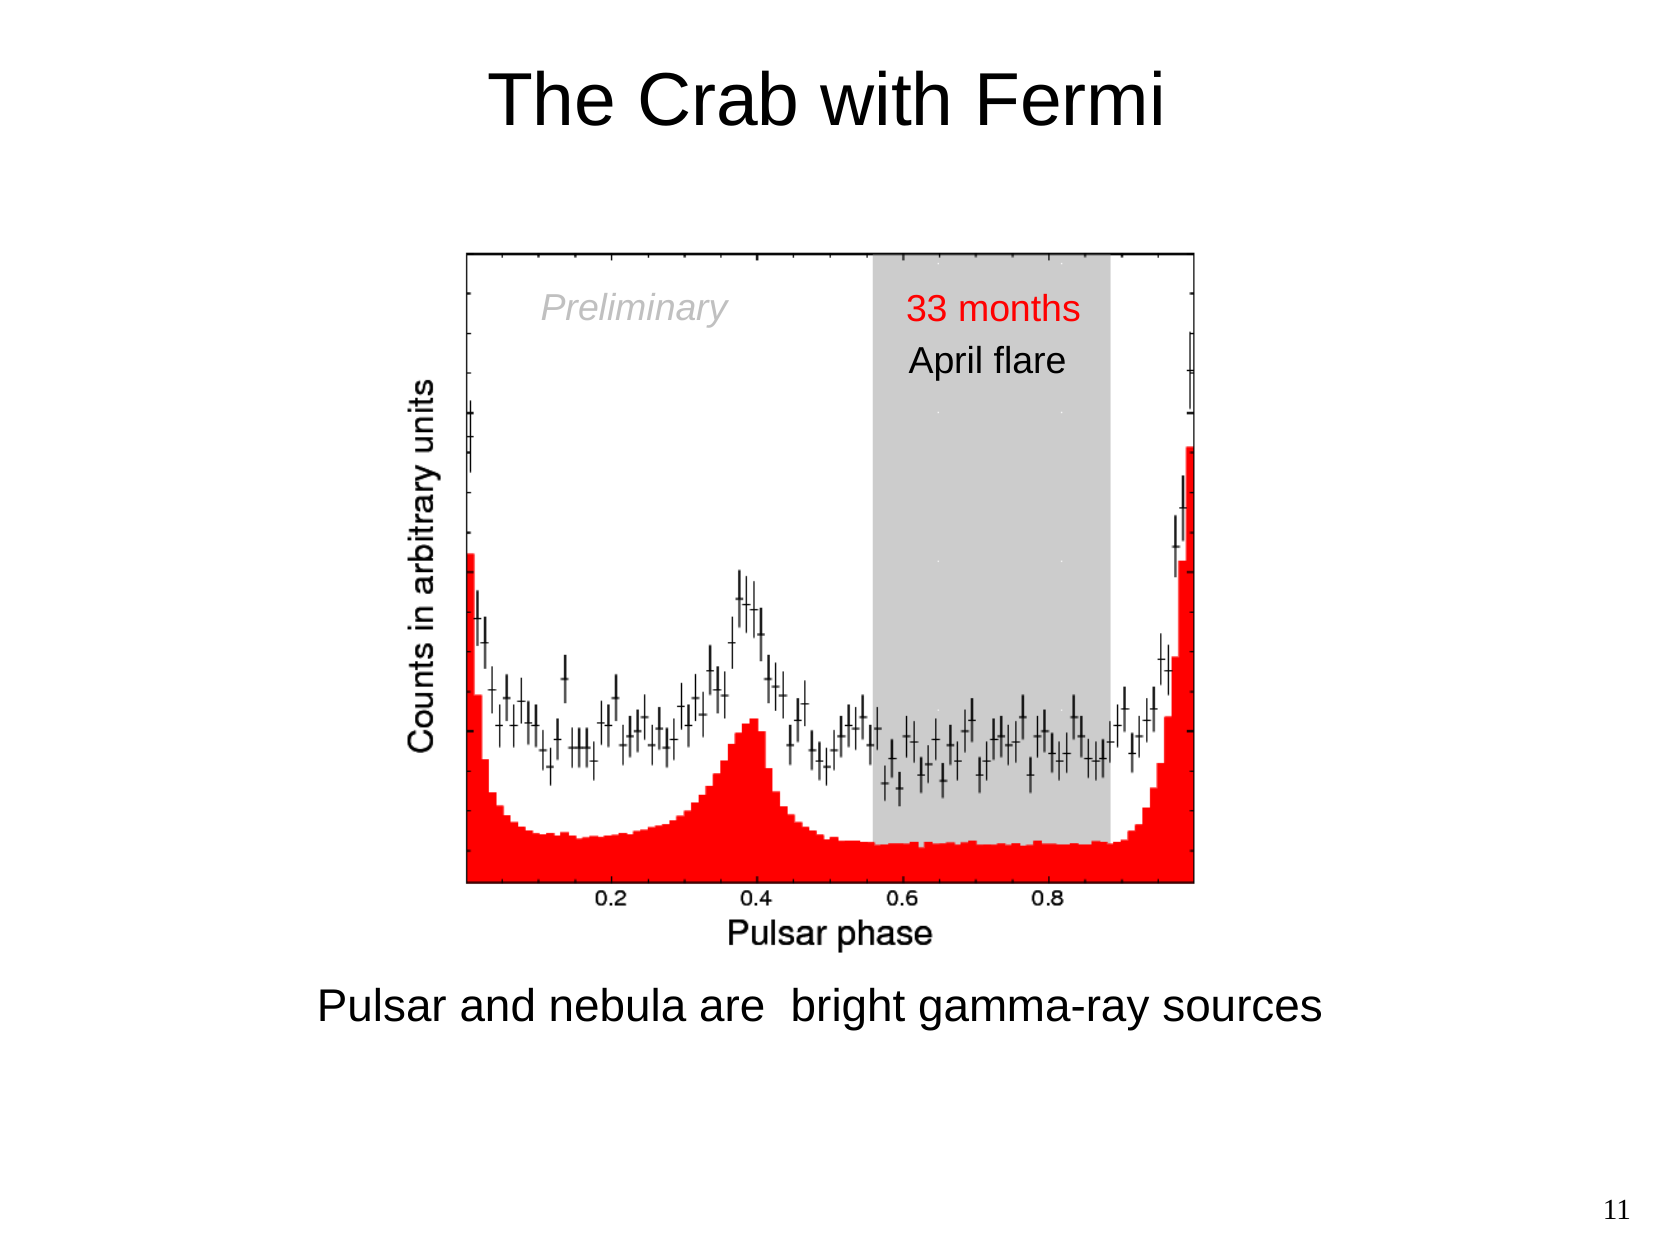

# The Crab with Fermi
Preliminary
33 months
April flare
Pulsar and nebula are bright gamma-ray sources
11